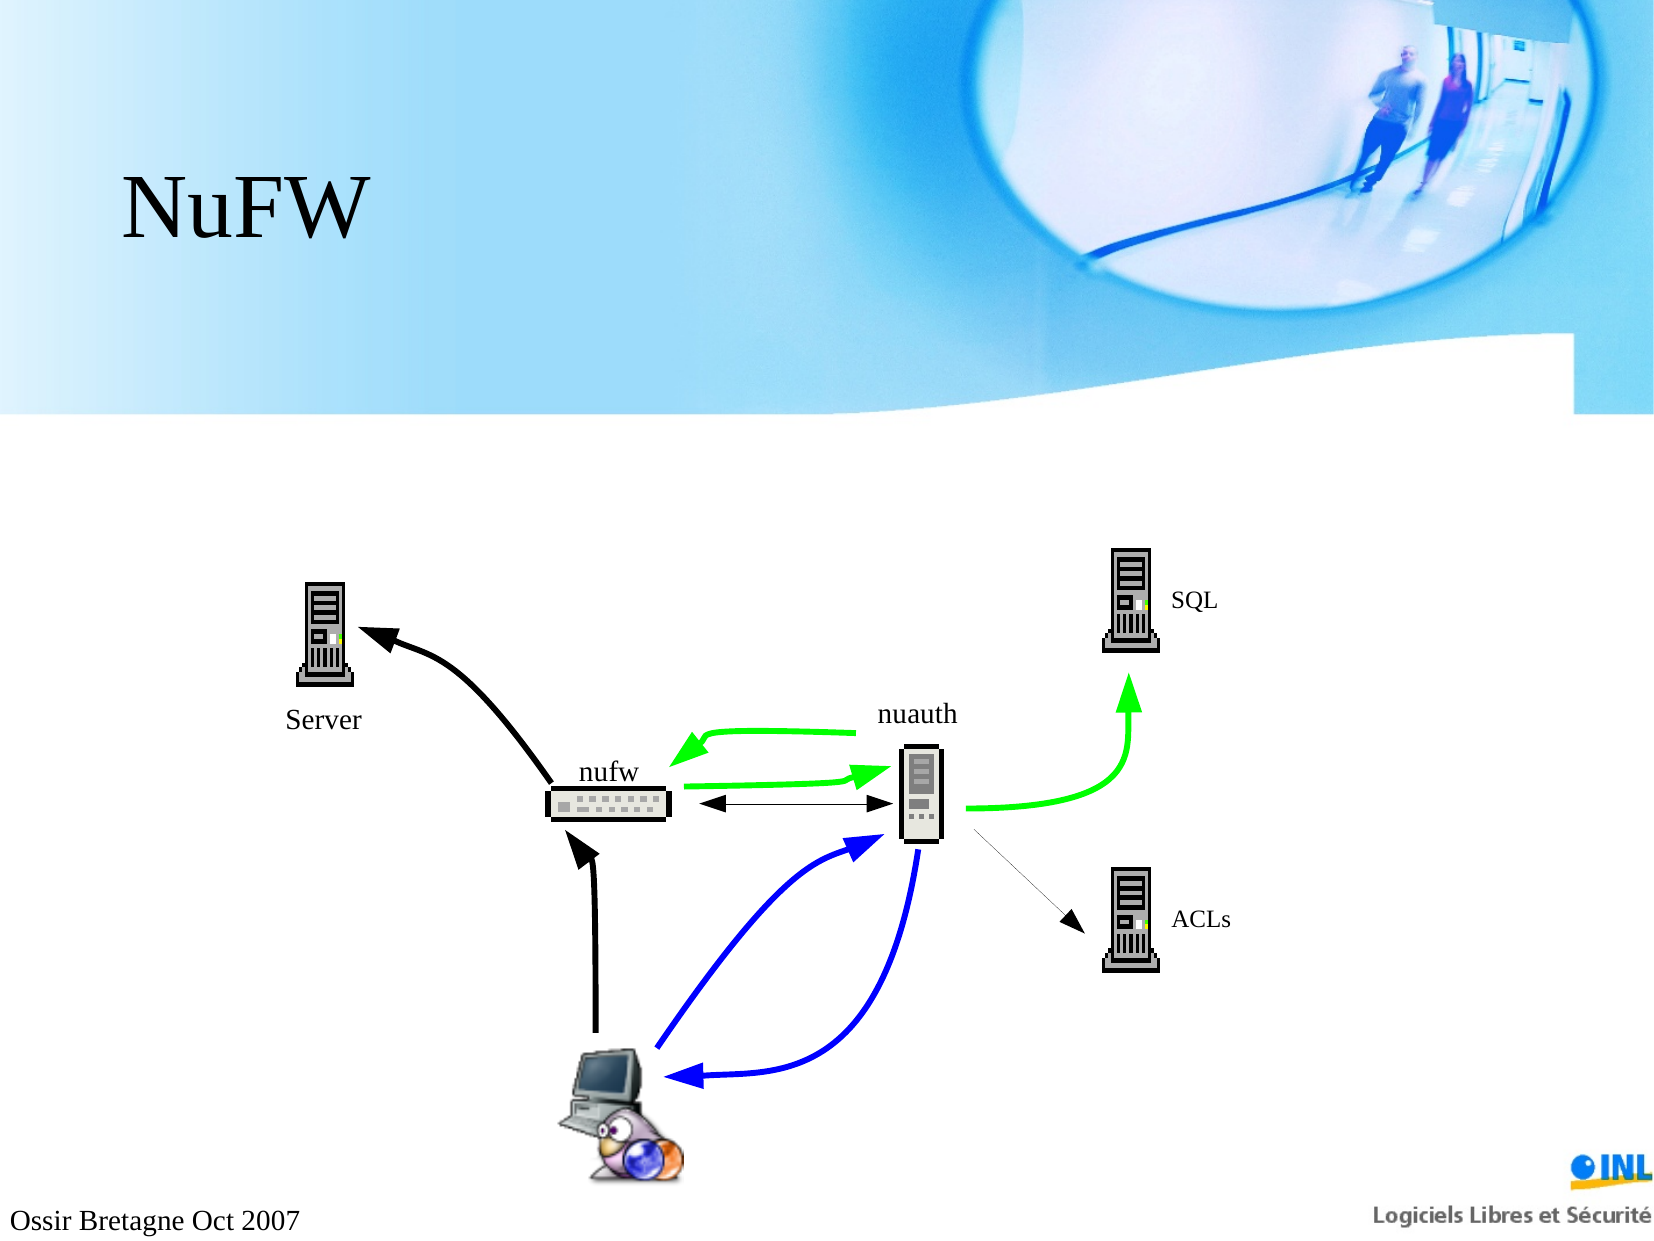

# NuFW
SQL
Server
nuauth
nufw
ACLs